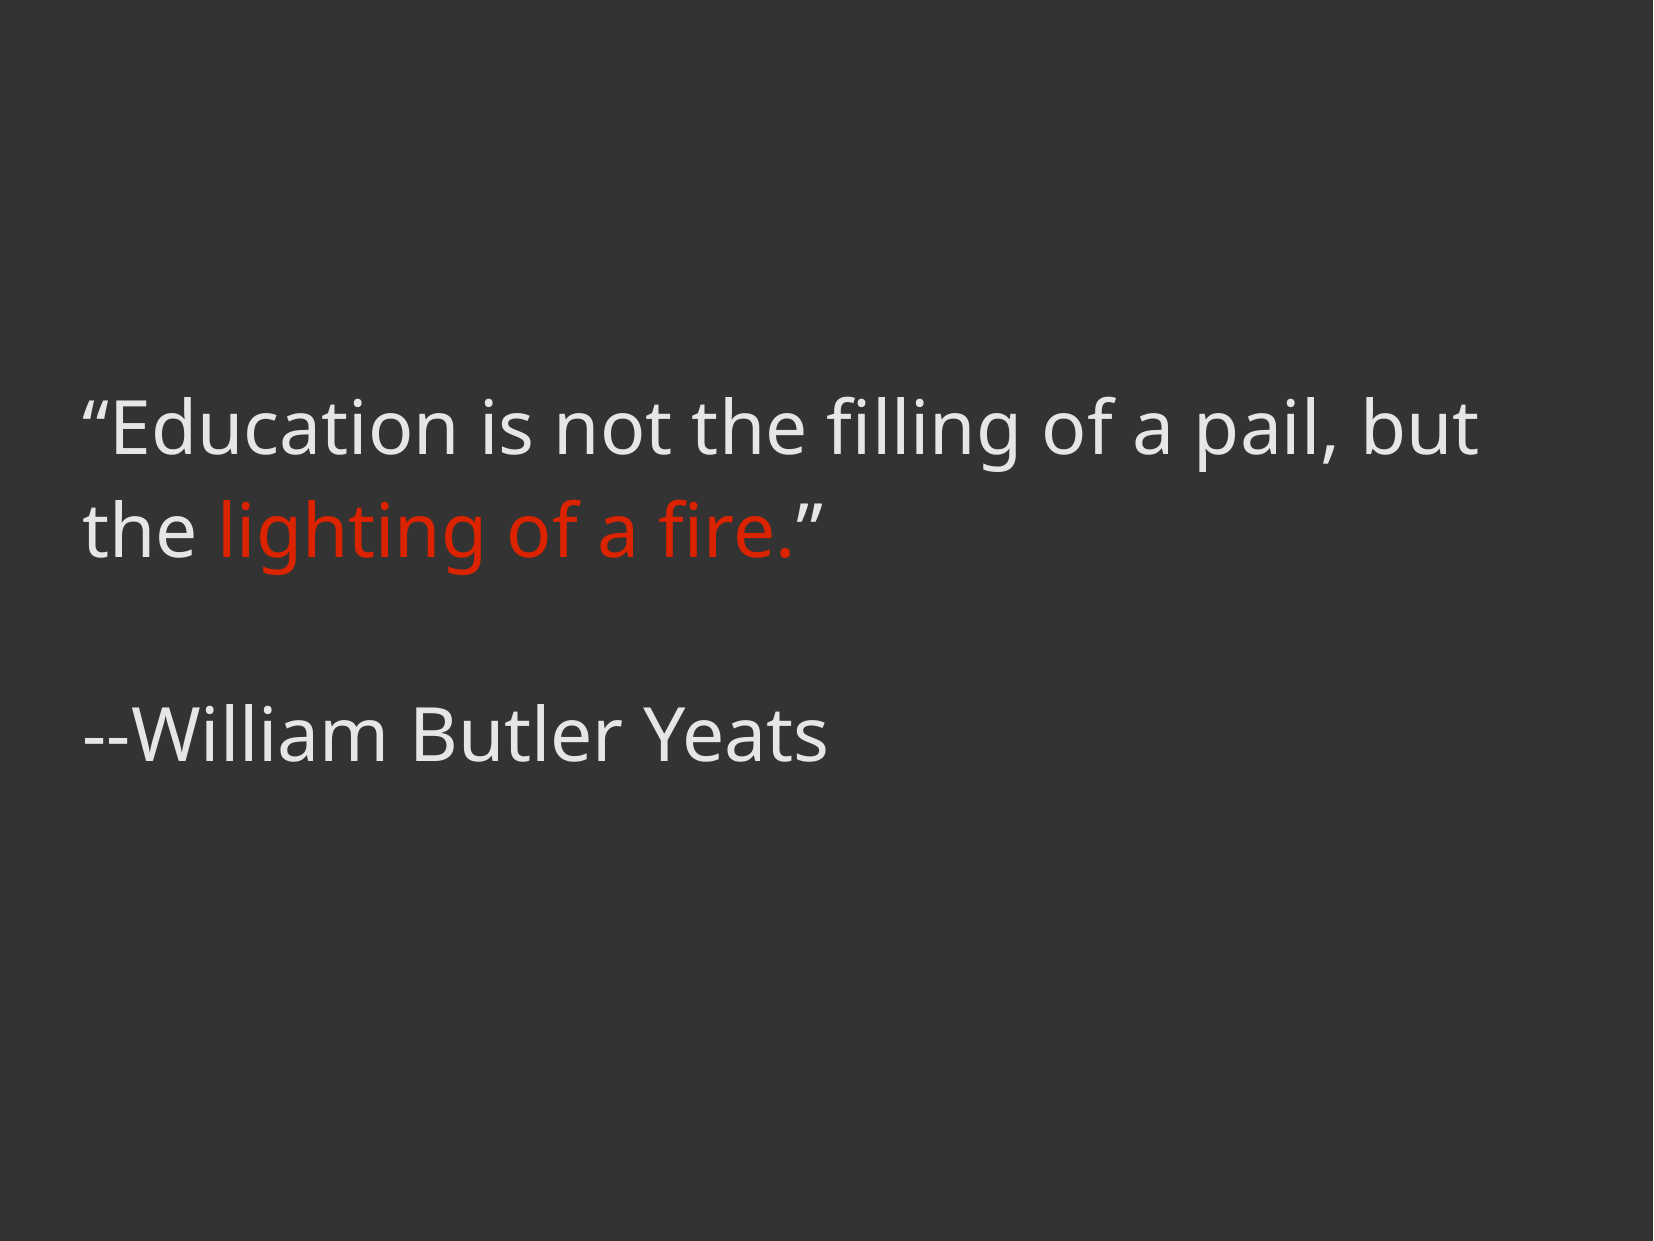

# “Education is not the filling of a pail, but the lighting of a fire.”
--William Butler Yeats